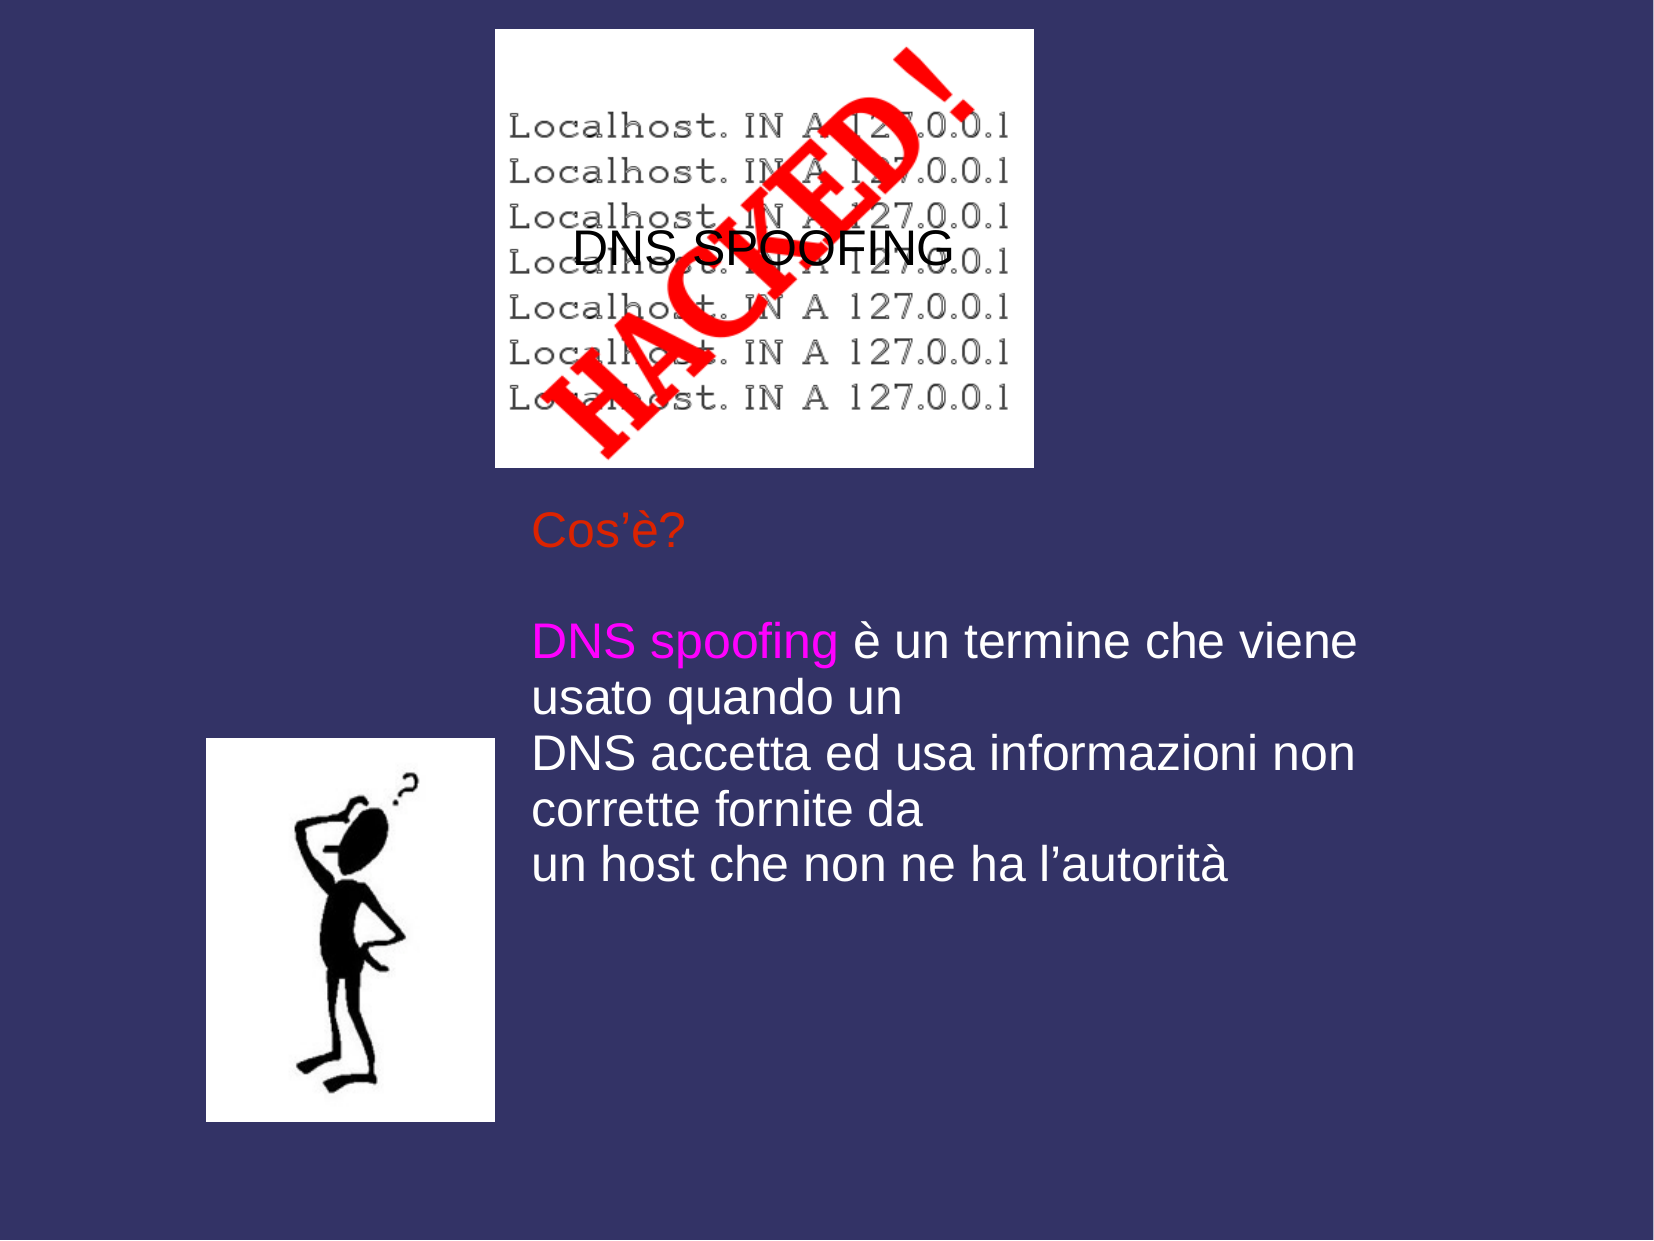

DNS SPOOFING
Cos’è?
DNS spoofing è un termine che viene usato quando un
DNS accetta ed usa informazioni non corrette fornite da
un host che non ne ha l’autorità